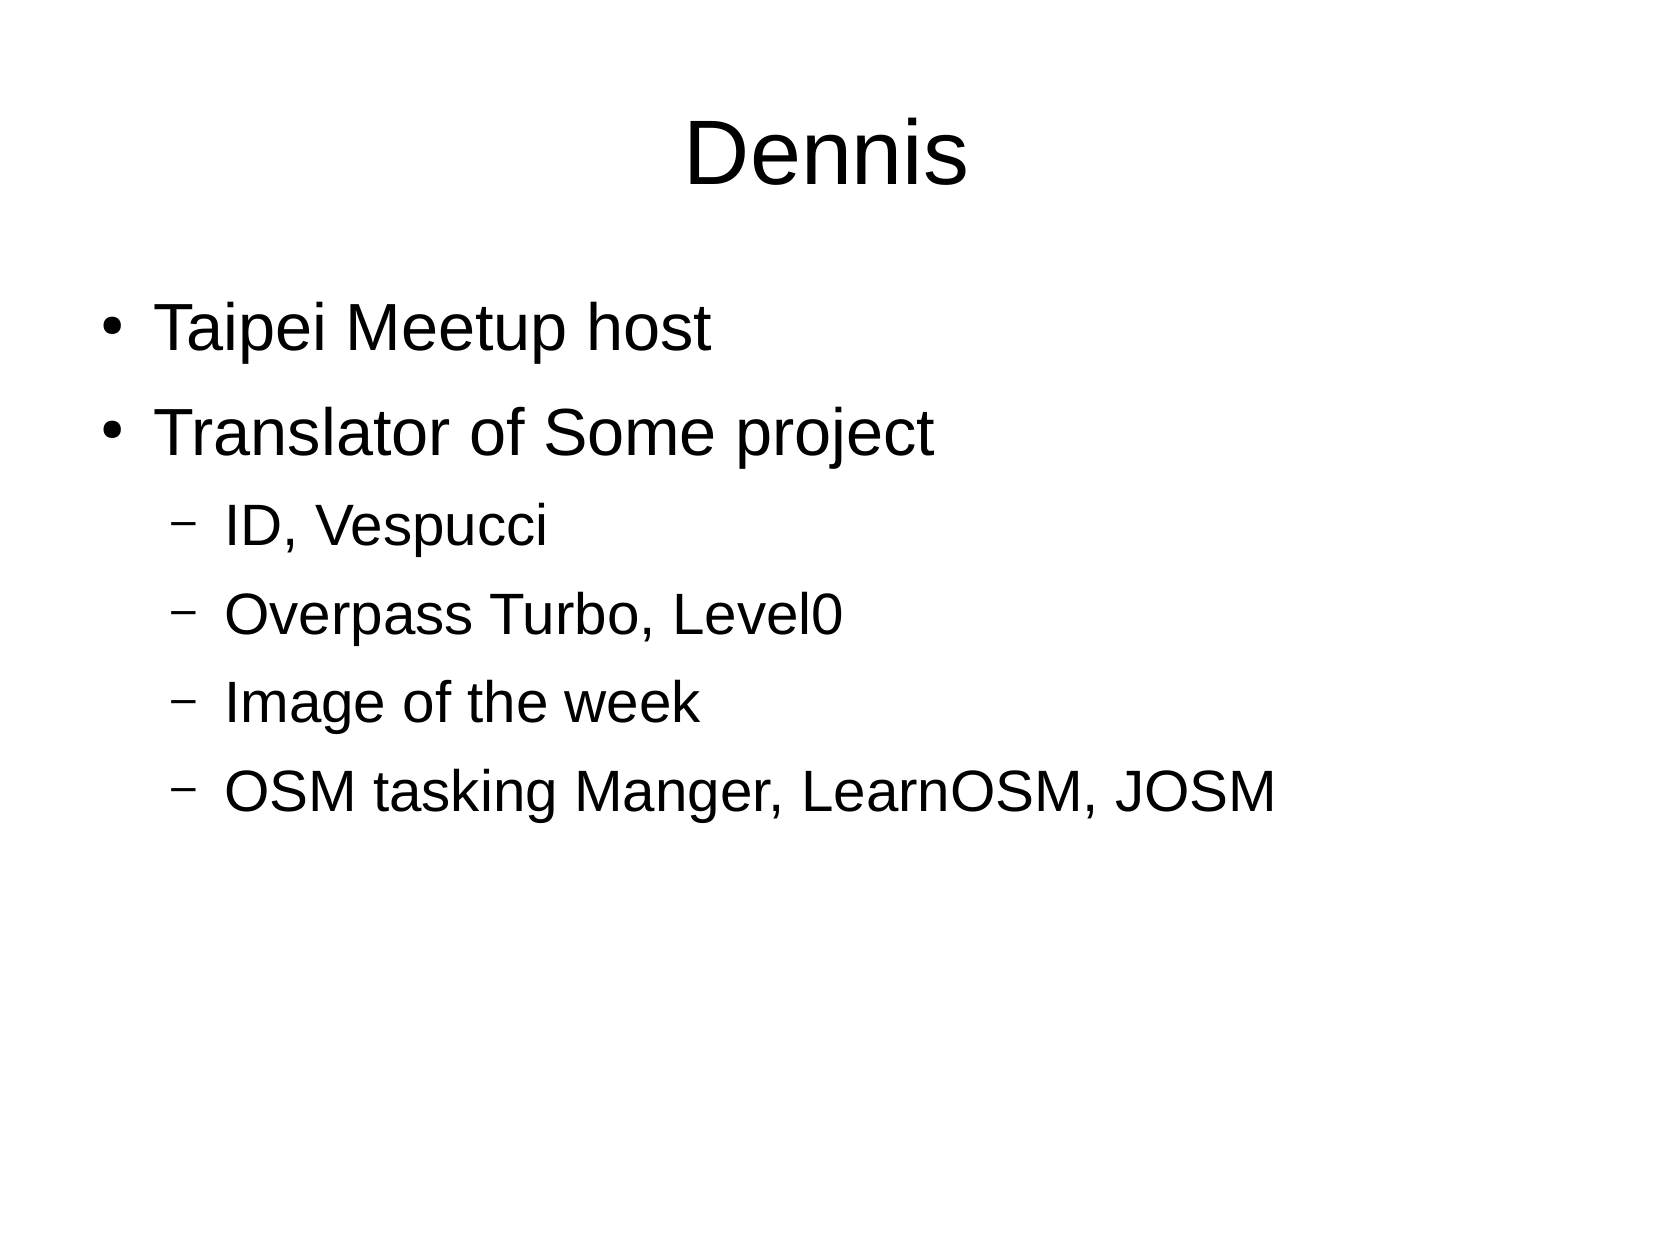

# Dennis
Taipei Meetup host
Translator of Some project
ID, Vespucci
Overpass Turbo, Level0
Image of the week
OSM tasking Manger, LearnOSM, JOSM